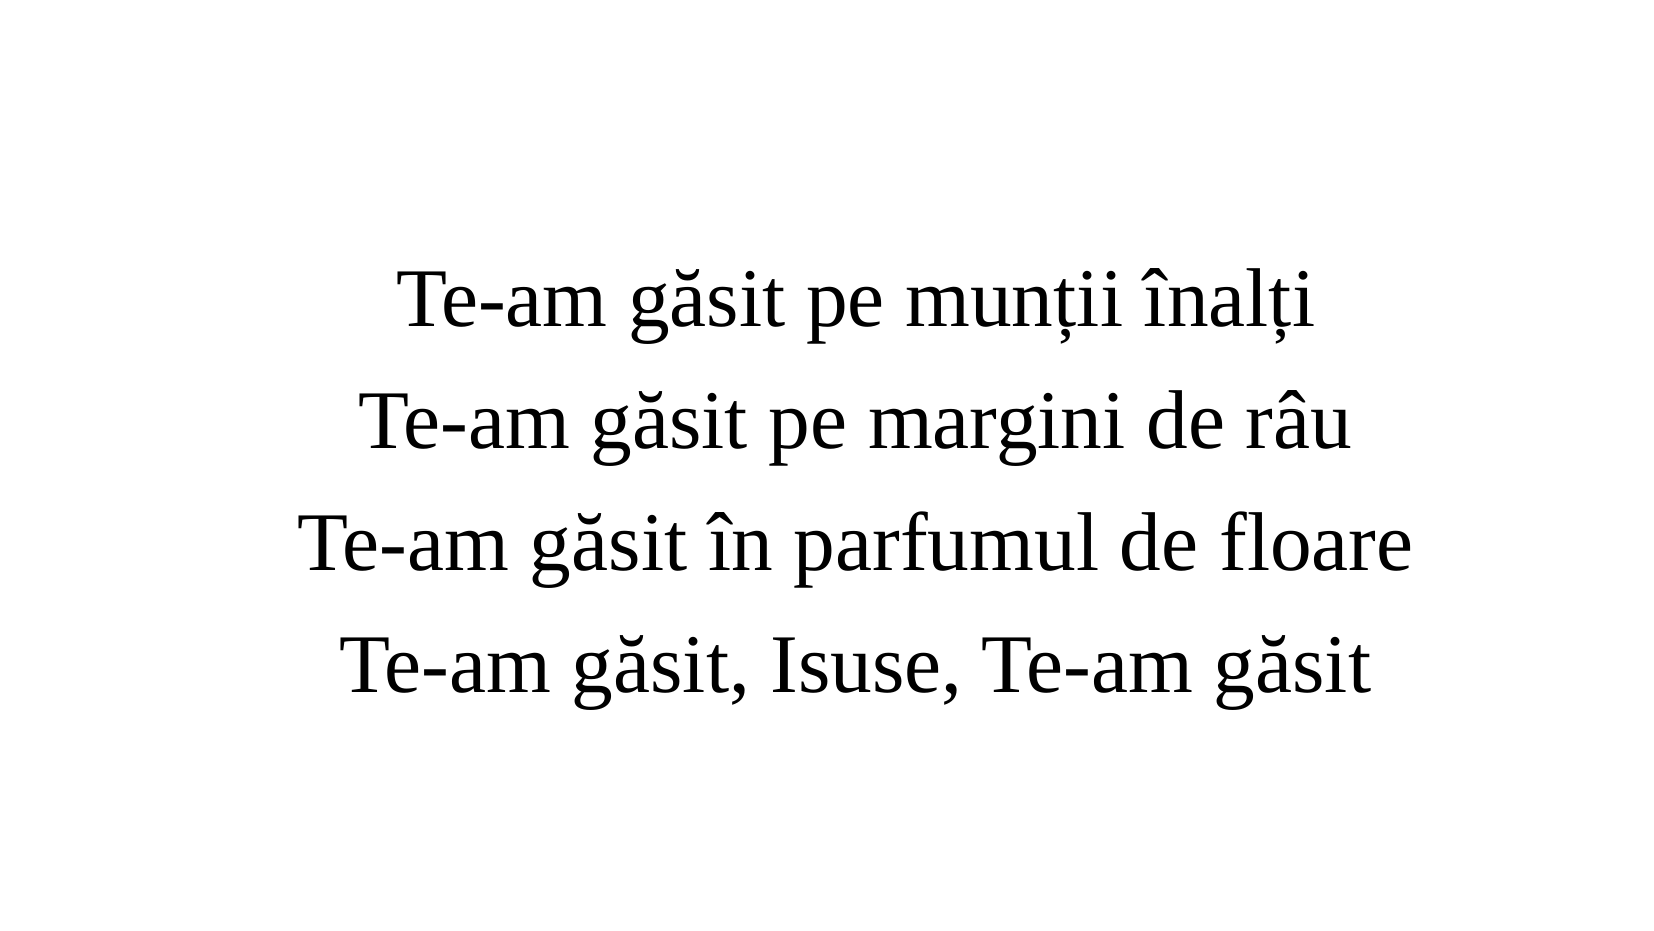

# Te-am găsit pe munții înalți
Te-am găsit pe margini de râu
Te-am găsit în parfumul de floare
Te-am găsit, Isuse, Te-am găsit